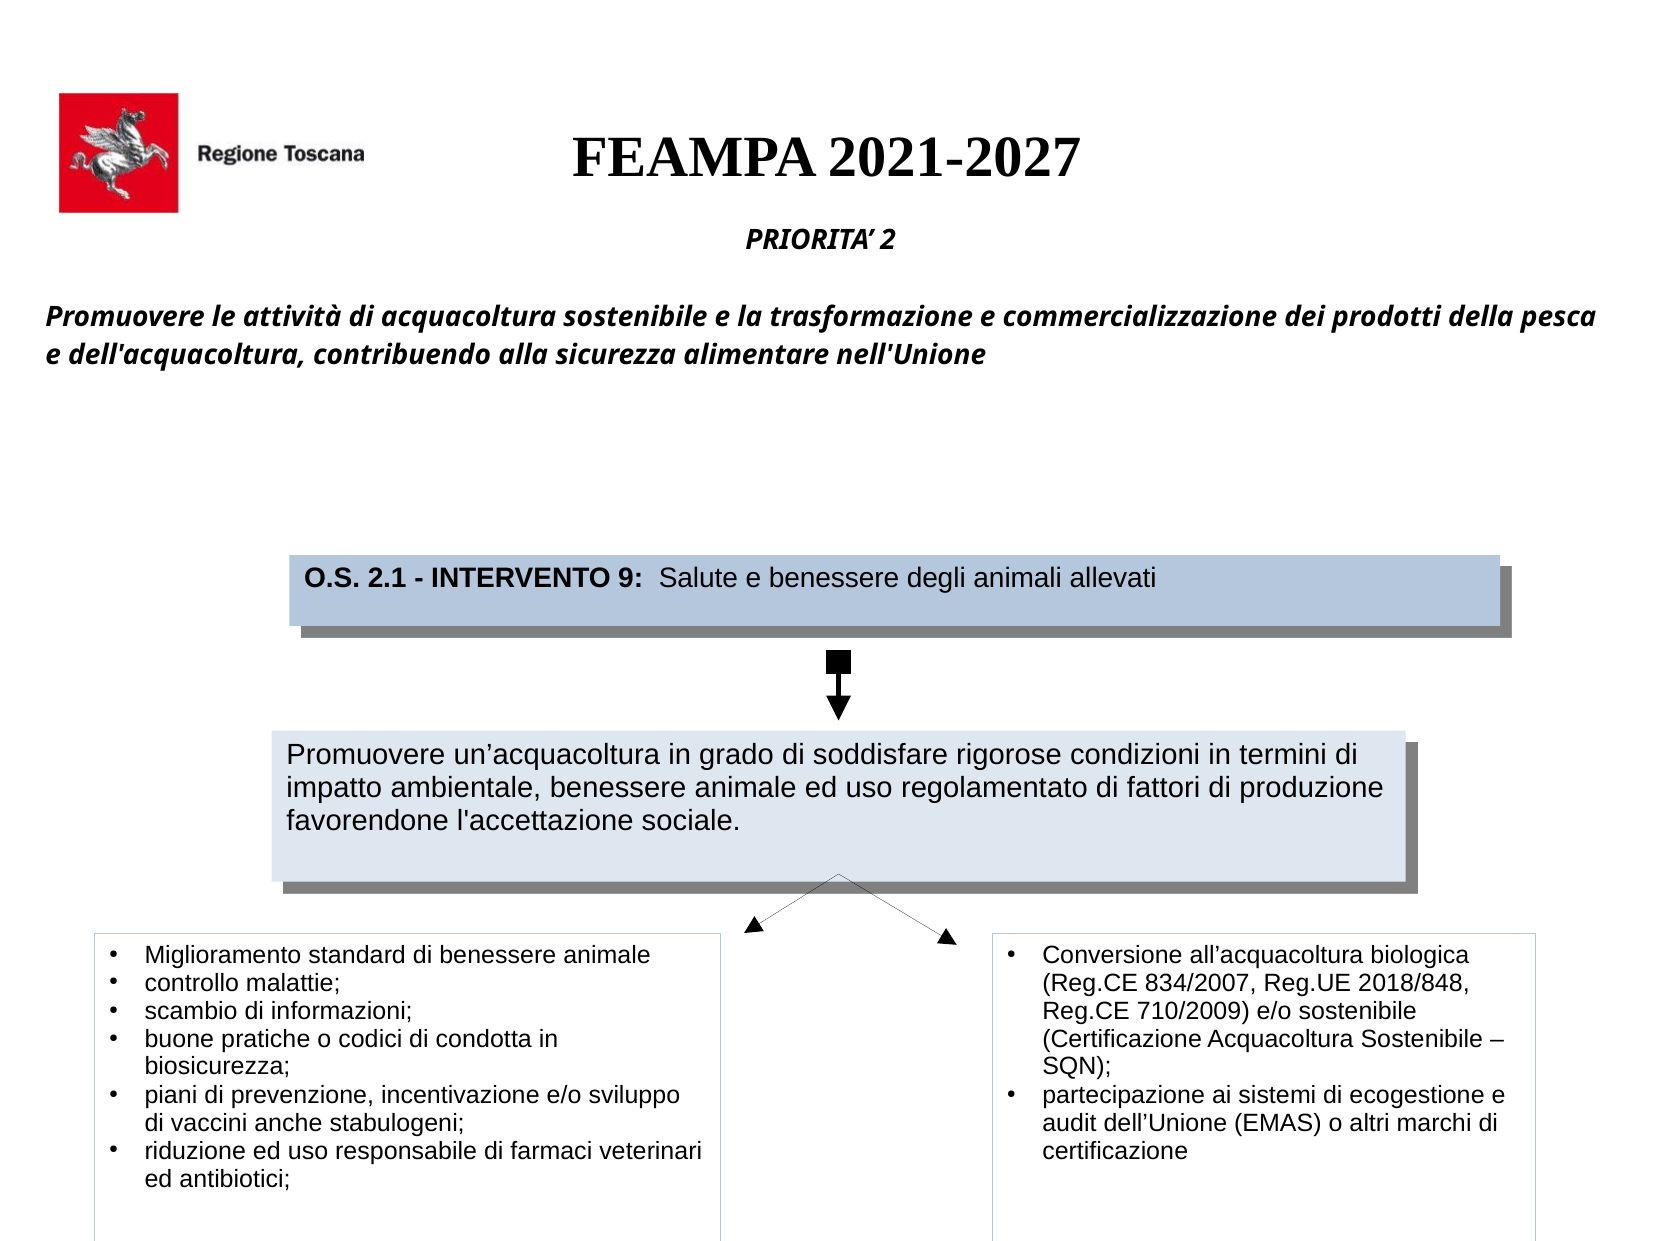

# FEAMPA 2021-2027
PRIORITA’ 2
Promuovere le attività di acquacoltura sostenibile e la trasformazione e commercializzazione dei prodotti della pesca e dell'acquacoltura, contribuendo alla sicurezza alimentare nell'Unione
O.S. 2.1 - INTERVENTO 9: Salute e benessere degli animali allevati
Promuovere un’acquacoltura in grado di soddisfare rigorose condizioni in termini di impatto ambientale, benessere animale ed uso regolamentato di fattori di produzione favorendone l'accettazione sociale.
Miglioramento standard di benessere animale
controllo malattie;
scambio di informazioni;
buone pratiche o codici di condotta in biosicurezza;
piani di prevenzione, incentivazione e/o sviluppo di vaccini anche stabulogeni;
riduzione ed uso responsabile di farmaci veterinari ed antibiotici;
Conversione all’acquacoltura biologica (Reg.CE 834/2007, Reg.UE 2018/848, Reg.CE 710/2009) e/o sostenibile (Certificazione Acquacoltura Sostenibile – SQN);
partecipazione ai sistemi di ecogestione e audit dell’Unione (EMAS) o altri marchi di certificazione